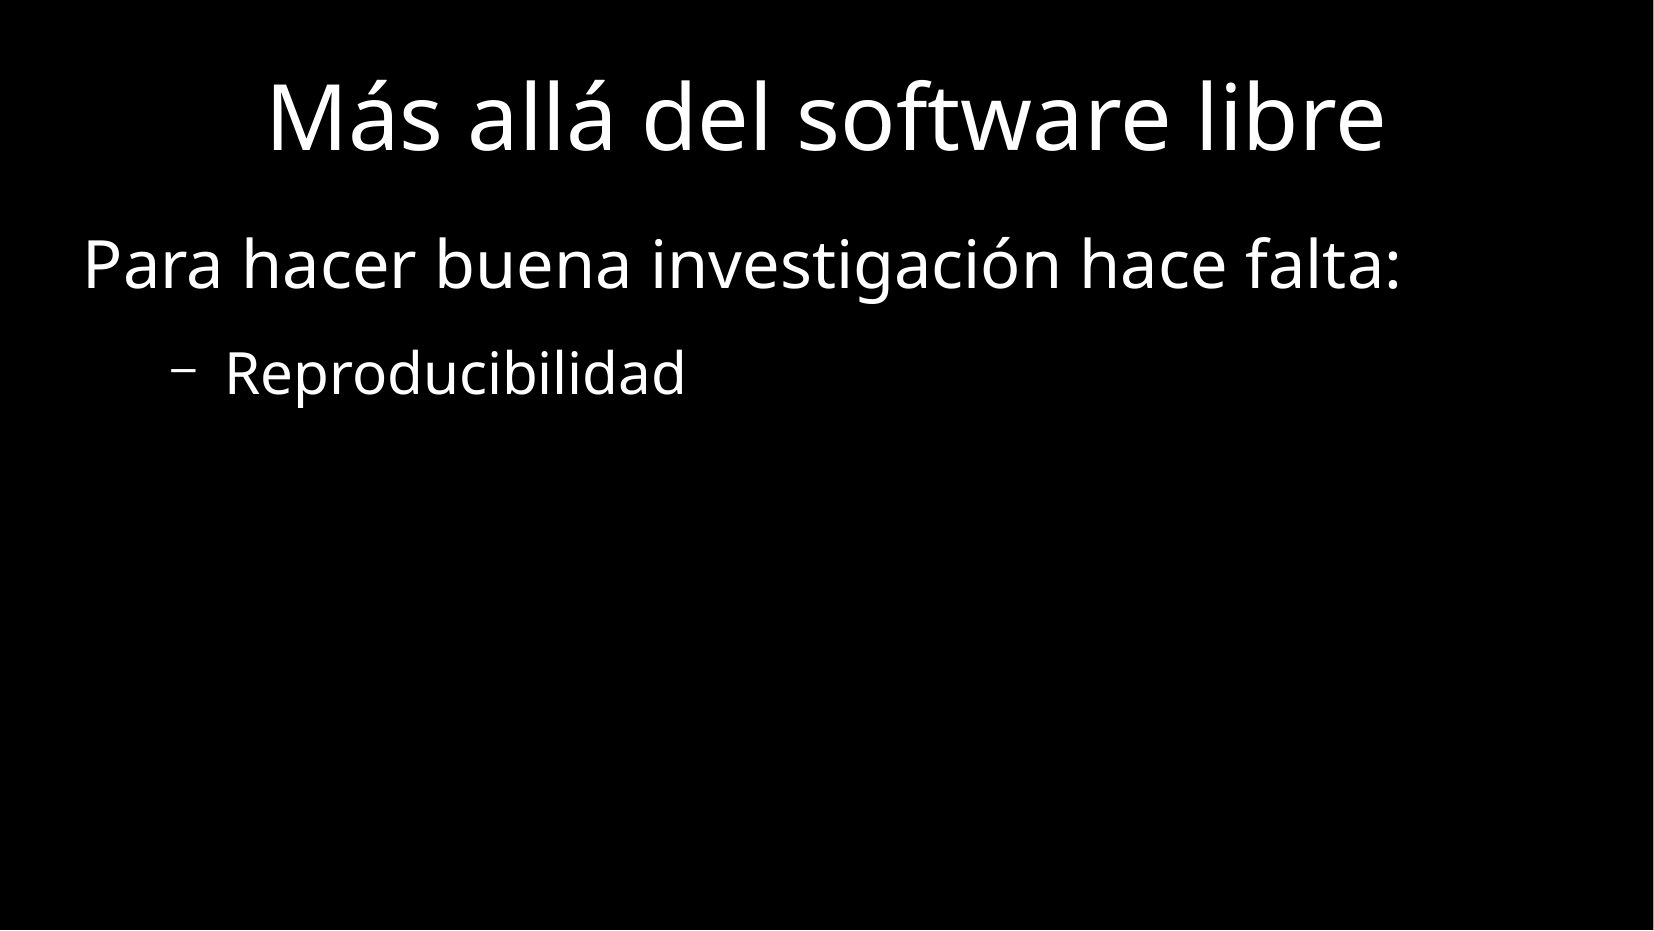

# Más allá del software libre
Para hacer buena investigación hace falta:
Reproducibilidad